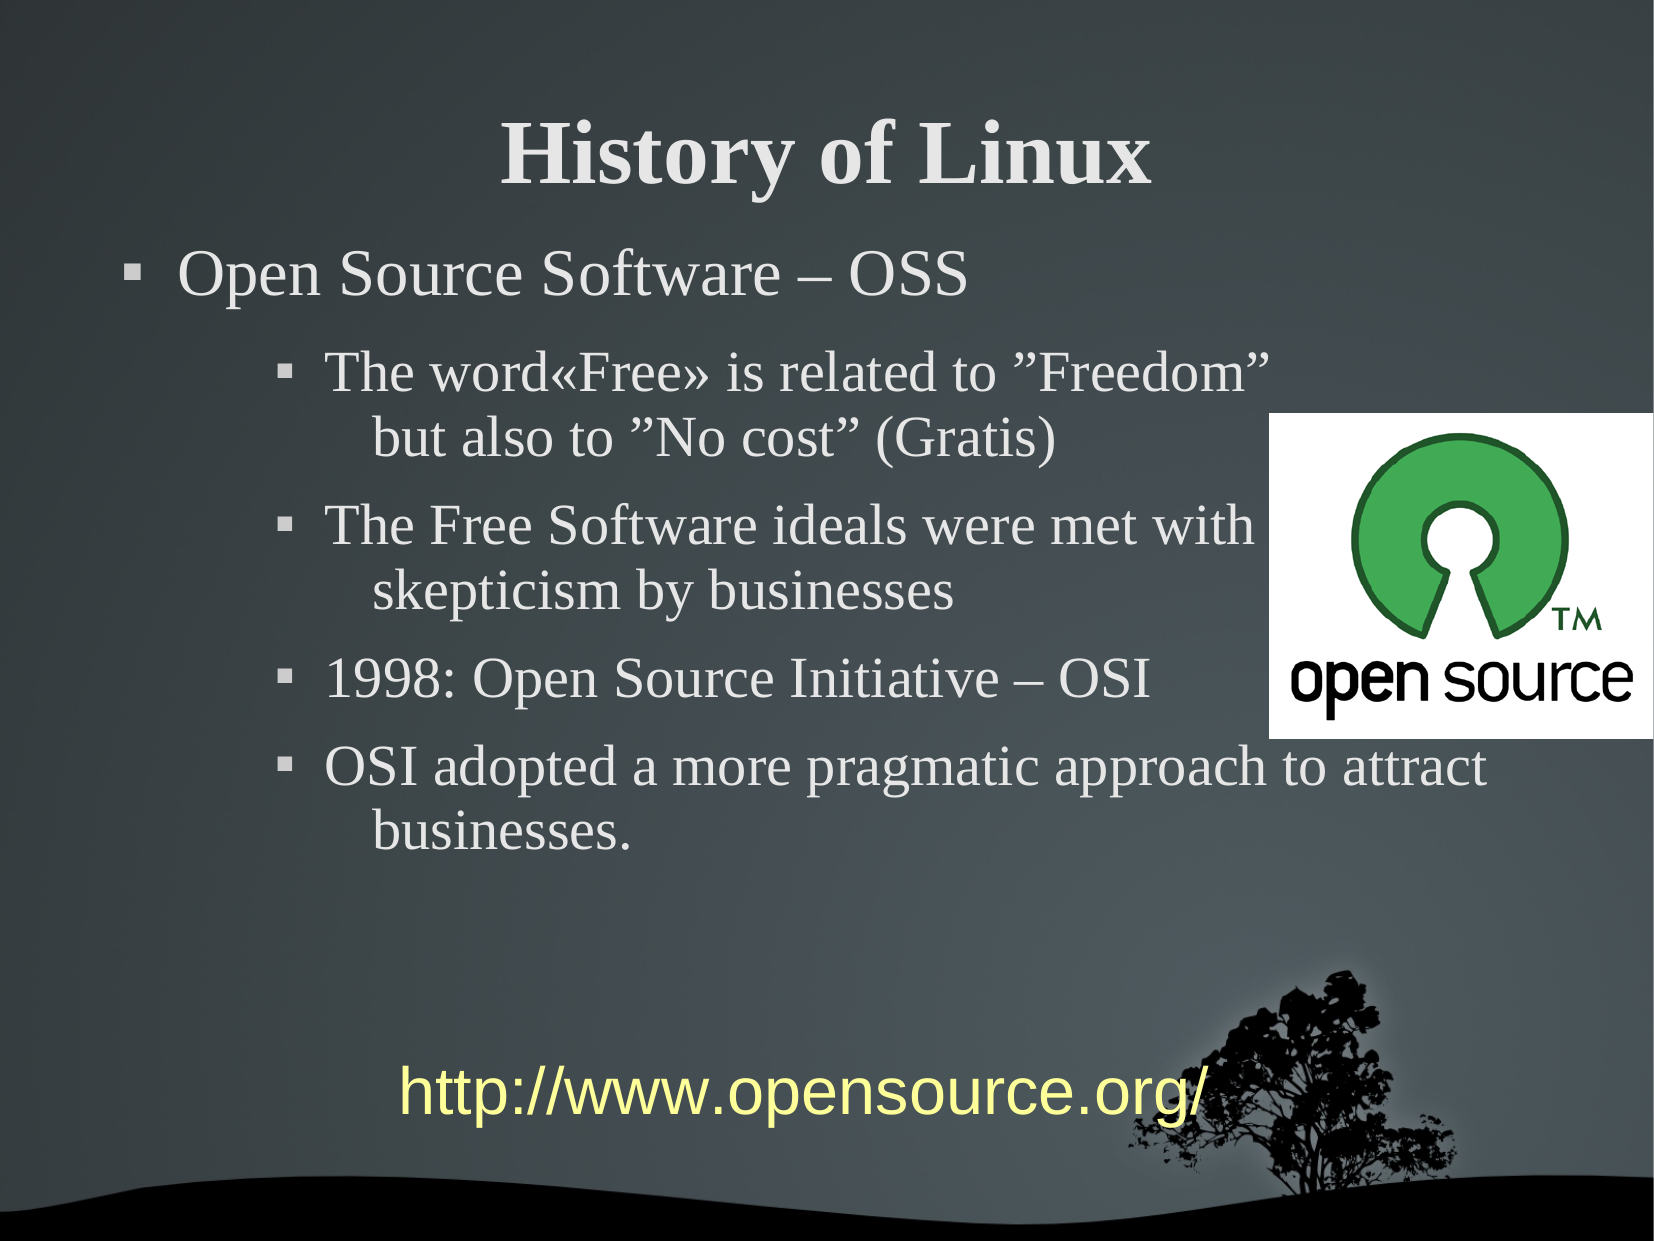

History of Linux
# Open Source Software – OSS
The word«Free» is related to ”Freedom”
but also to ”No cost” (Gratis)
The Free Software ideals were met with
skepticism by businesses
1998: Open Source Initiative – OSI
OSI adopted a more pragmatic approach to attract businesses.
http://www.opensource.org/